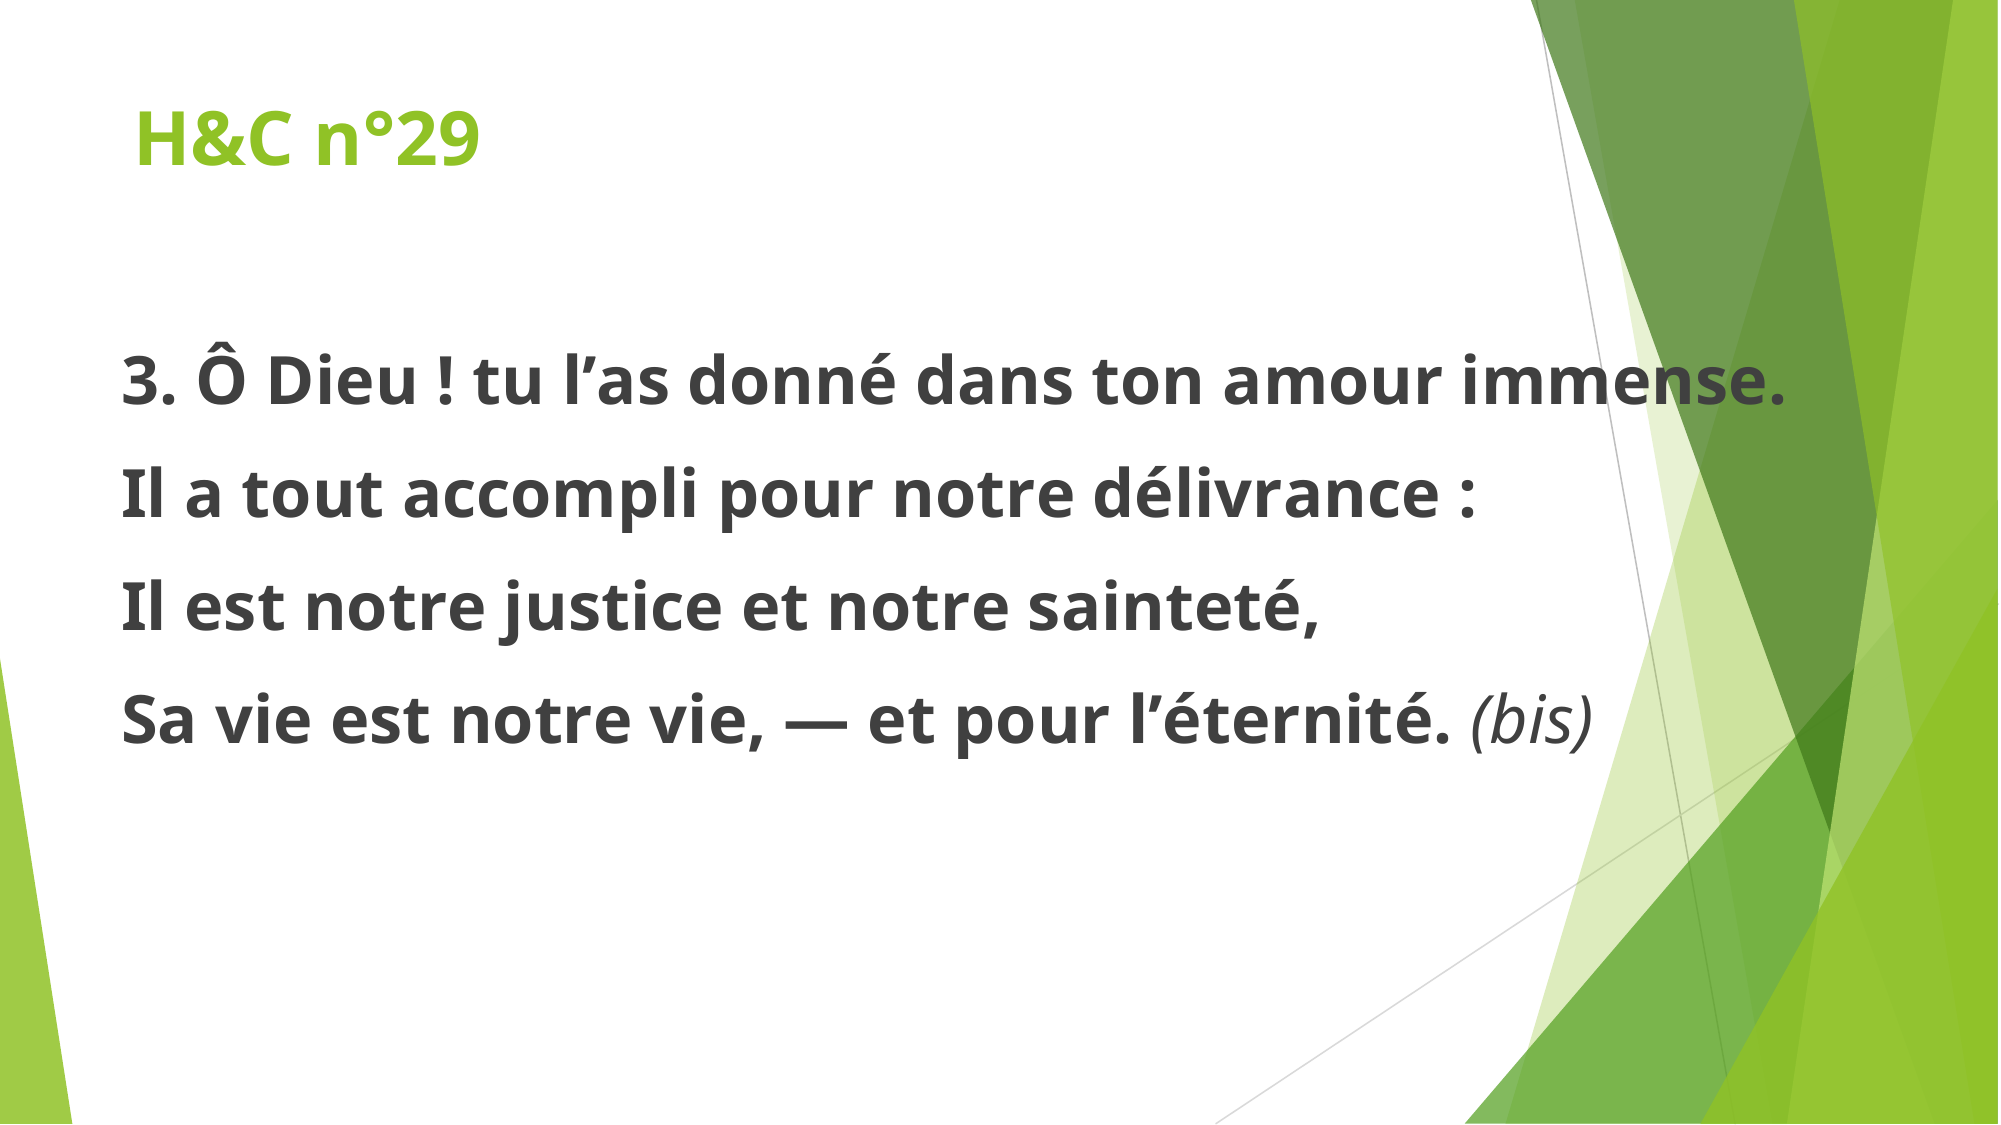

H&C n°29
3. Ô Dieu ! tu l’as donné dans ton amour immense.
Il a tout accompli pour notre délivrance :
Il est notre justice et notre sainteté,
Sa vie est notre vie, — et pour l’éternité. (bis)